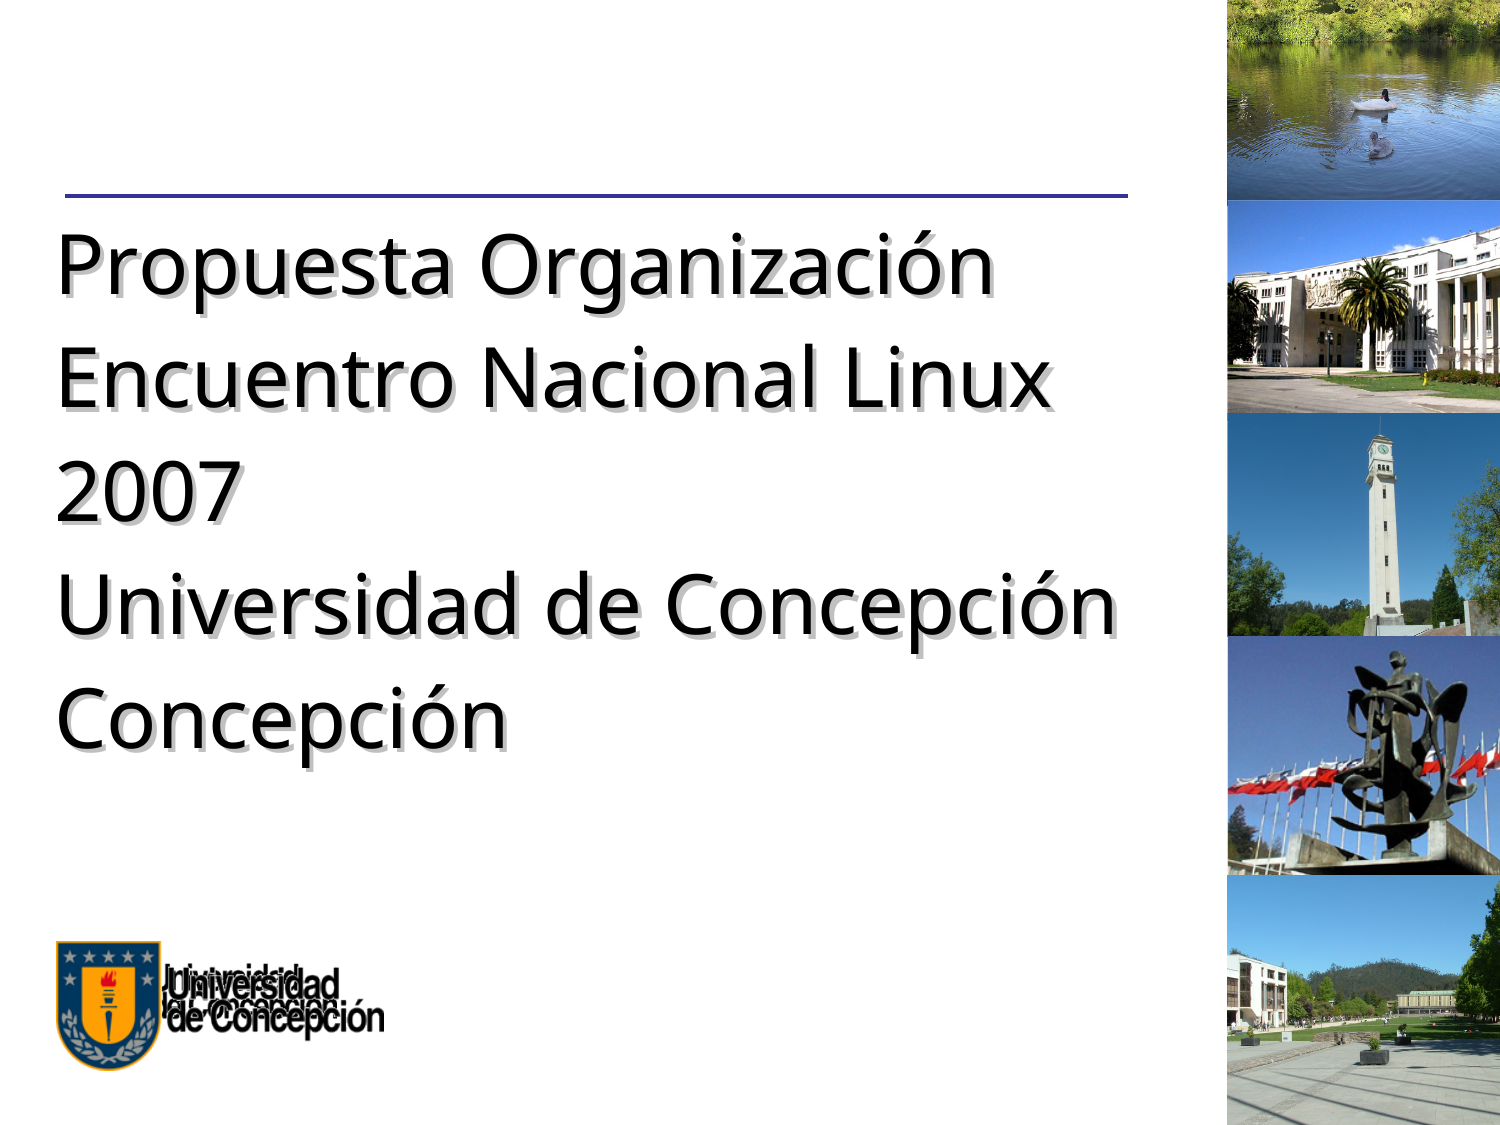

# Propuesta Organización Encuentro Nacional Linux 2007 Universidad de Concepción Concepción